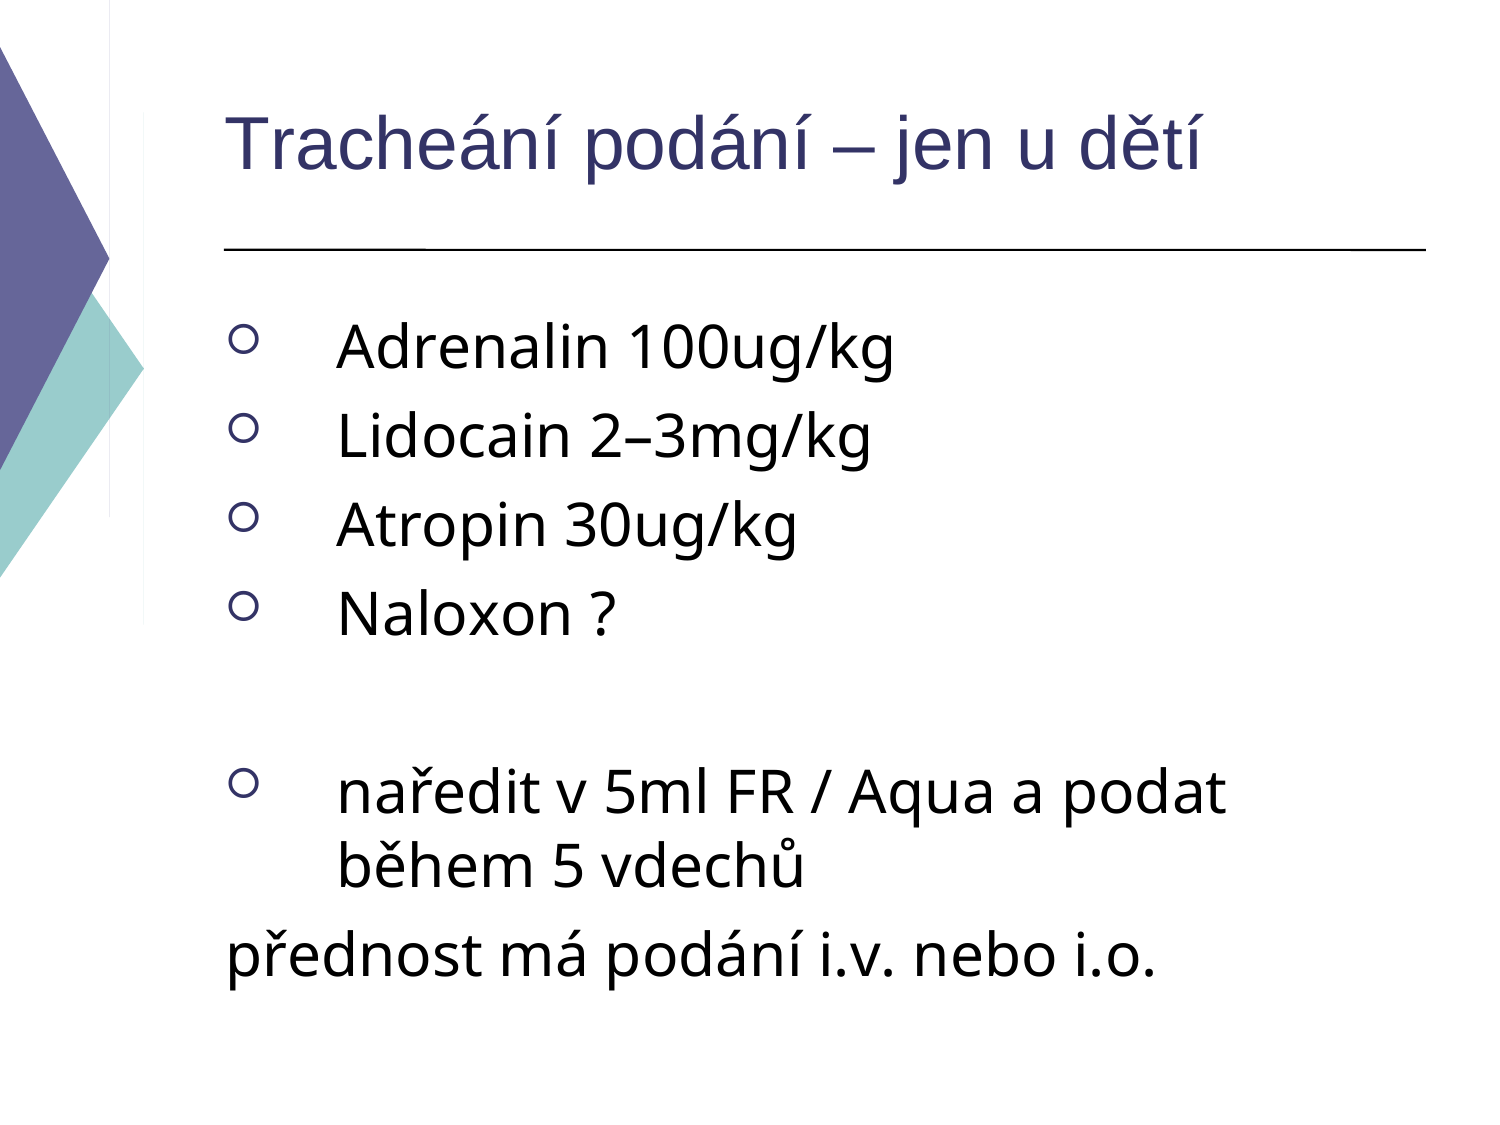

# Tracheání podání – jen u dětí
Adrenalin 100ug/kg
Lidocain 2–3mg/kg
Atropin 30ug/kg
Naloxon ?
naředit v 5ml FR / Aqua a podat během 5 vdechů
přednost má podání i.v. nebo i.o.